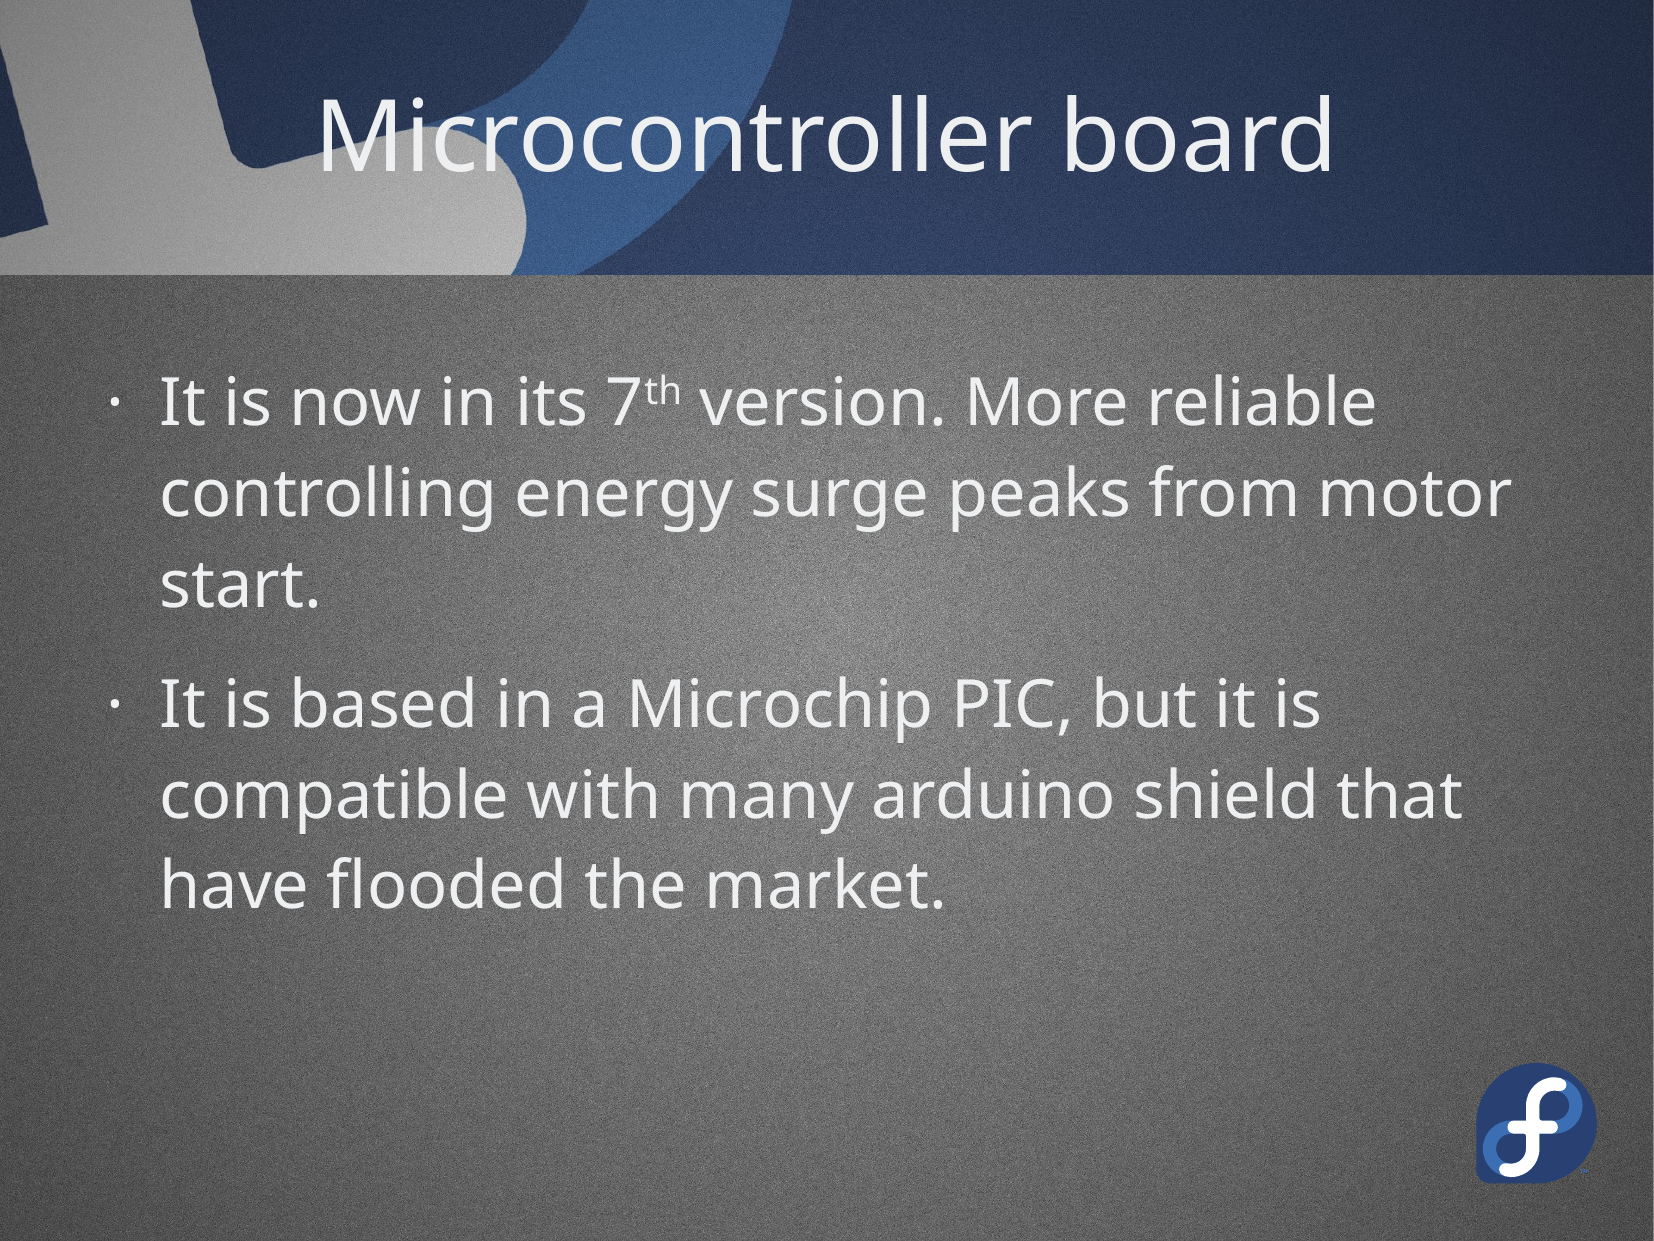

# Microcontroller board
It is now in its 7th version. More reliable controlling energy surge peaks from motor start.
It is based in a Microchip PIC, but it is compatible with many arduino shield that have flooded the market.